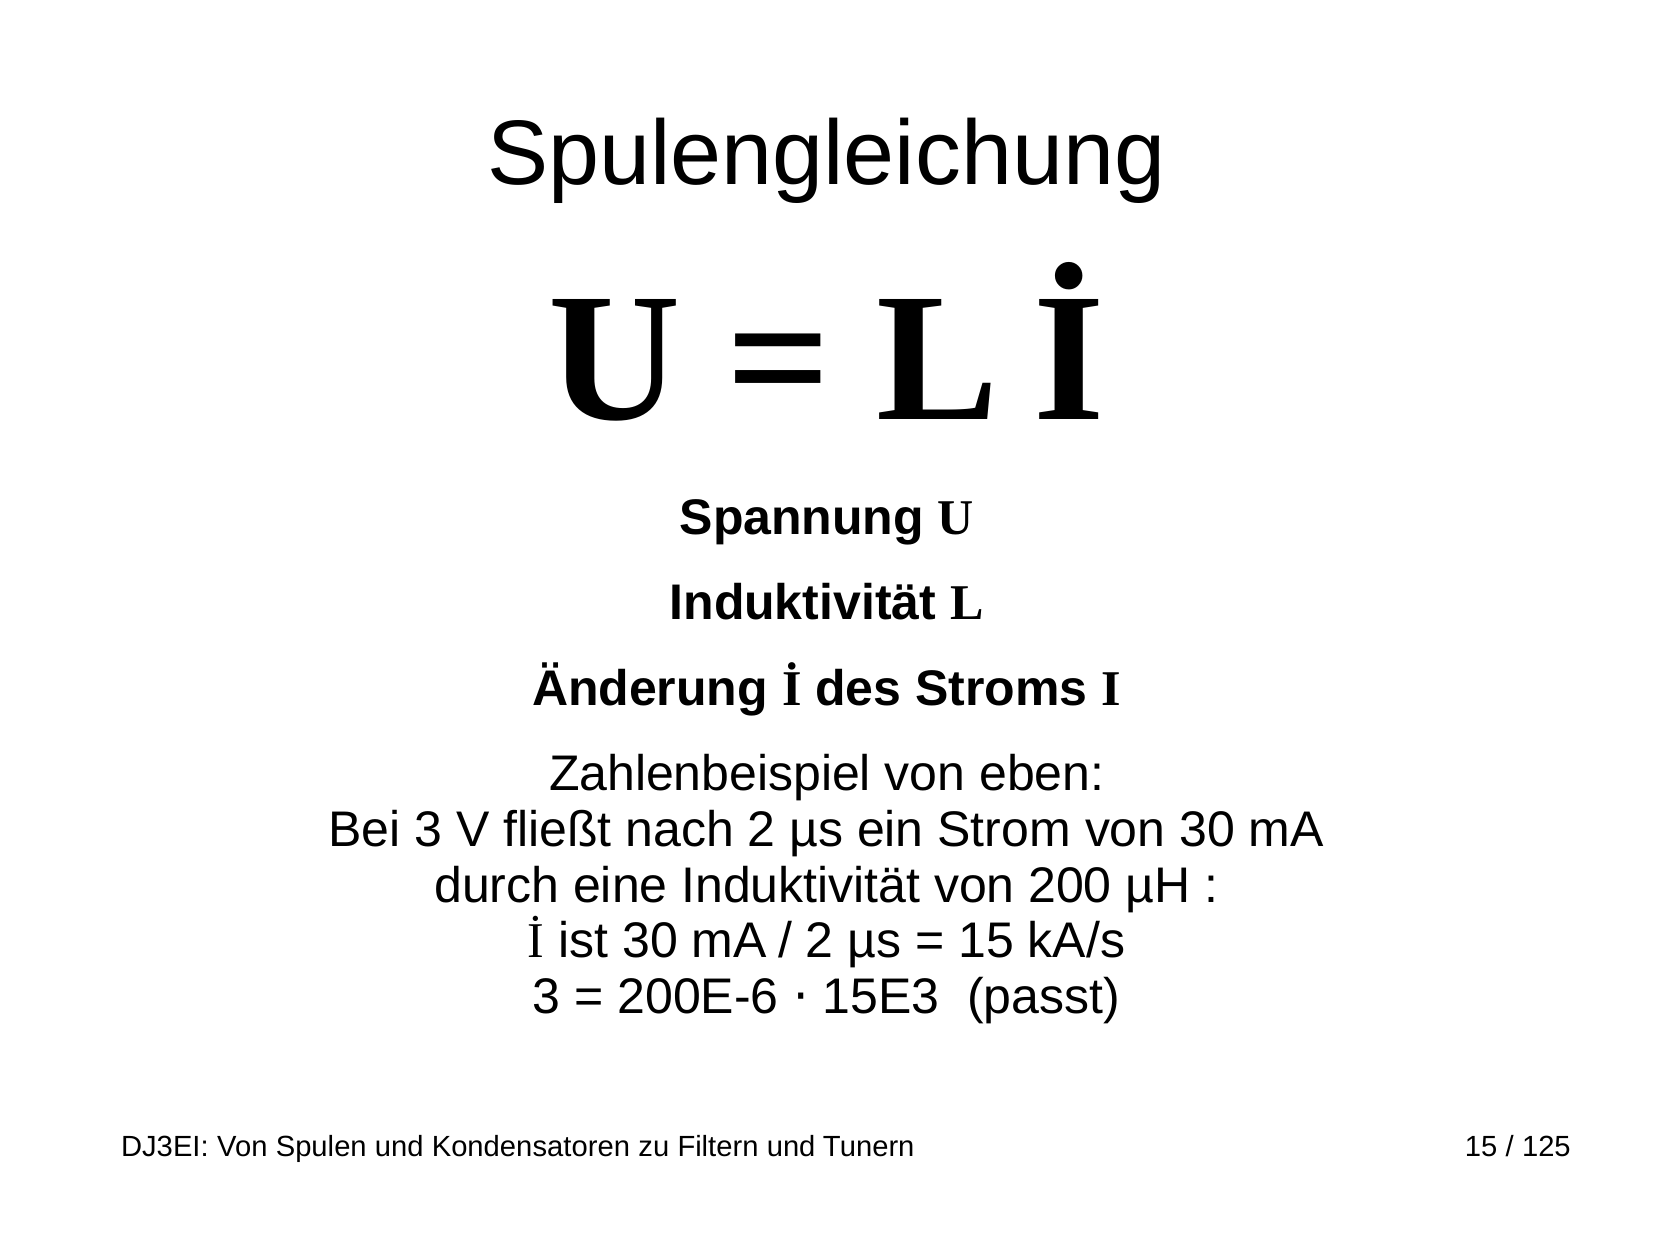

# Spulengleichung
U = L İ
Spannung U
Induktivität L
Änderung İ des Stroms I
Zahlenbeispiel von eben:
Bei 3 V fließt nach 2 µs ein Strom von 30 mA
durch eine Induktivität von 200 µH :
İ ist 30 mA / 2 µs = 15 kA/s
3 = 200E-6 ⋅ 15E3 (passt)